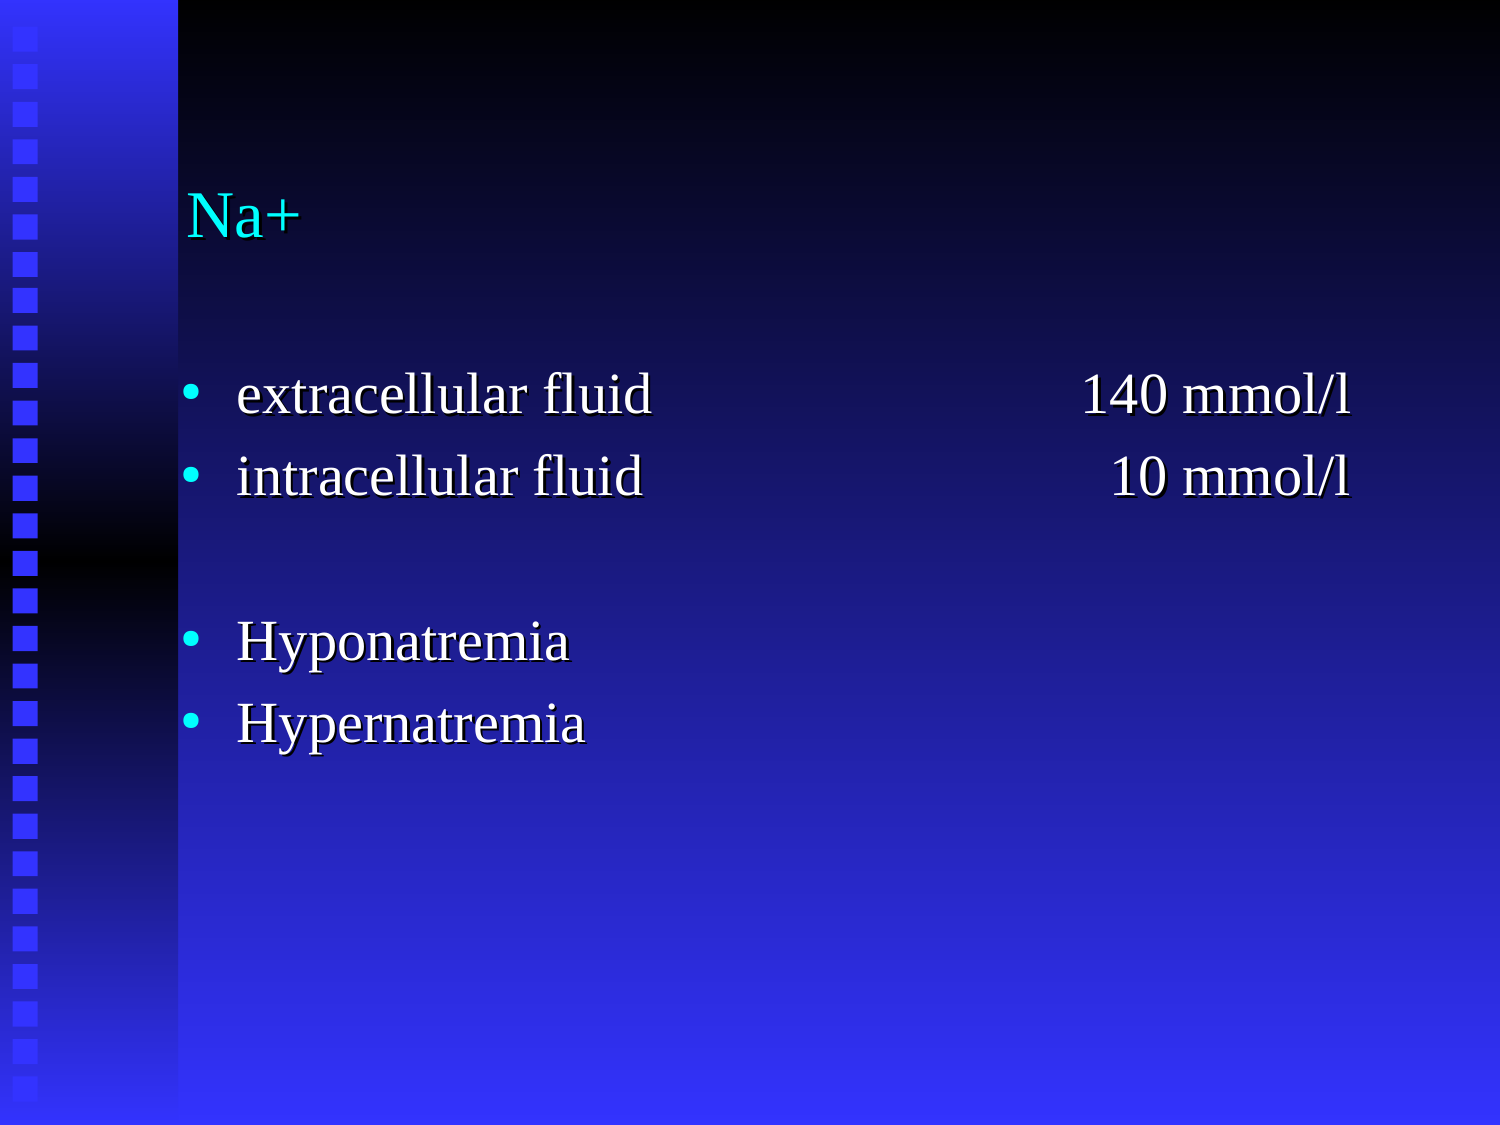

# Na+
extracellular fluid 			140 mmol/l
intracellular fluid			 10 mmol/l
Hyponatremia
Hypernatremia